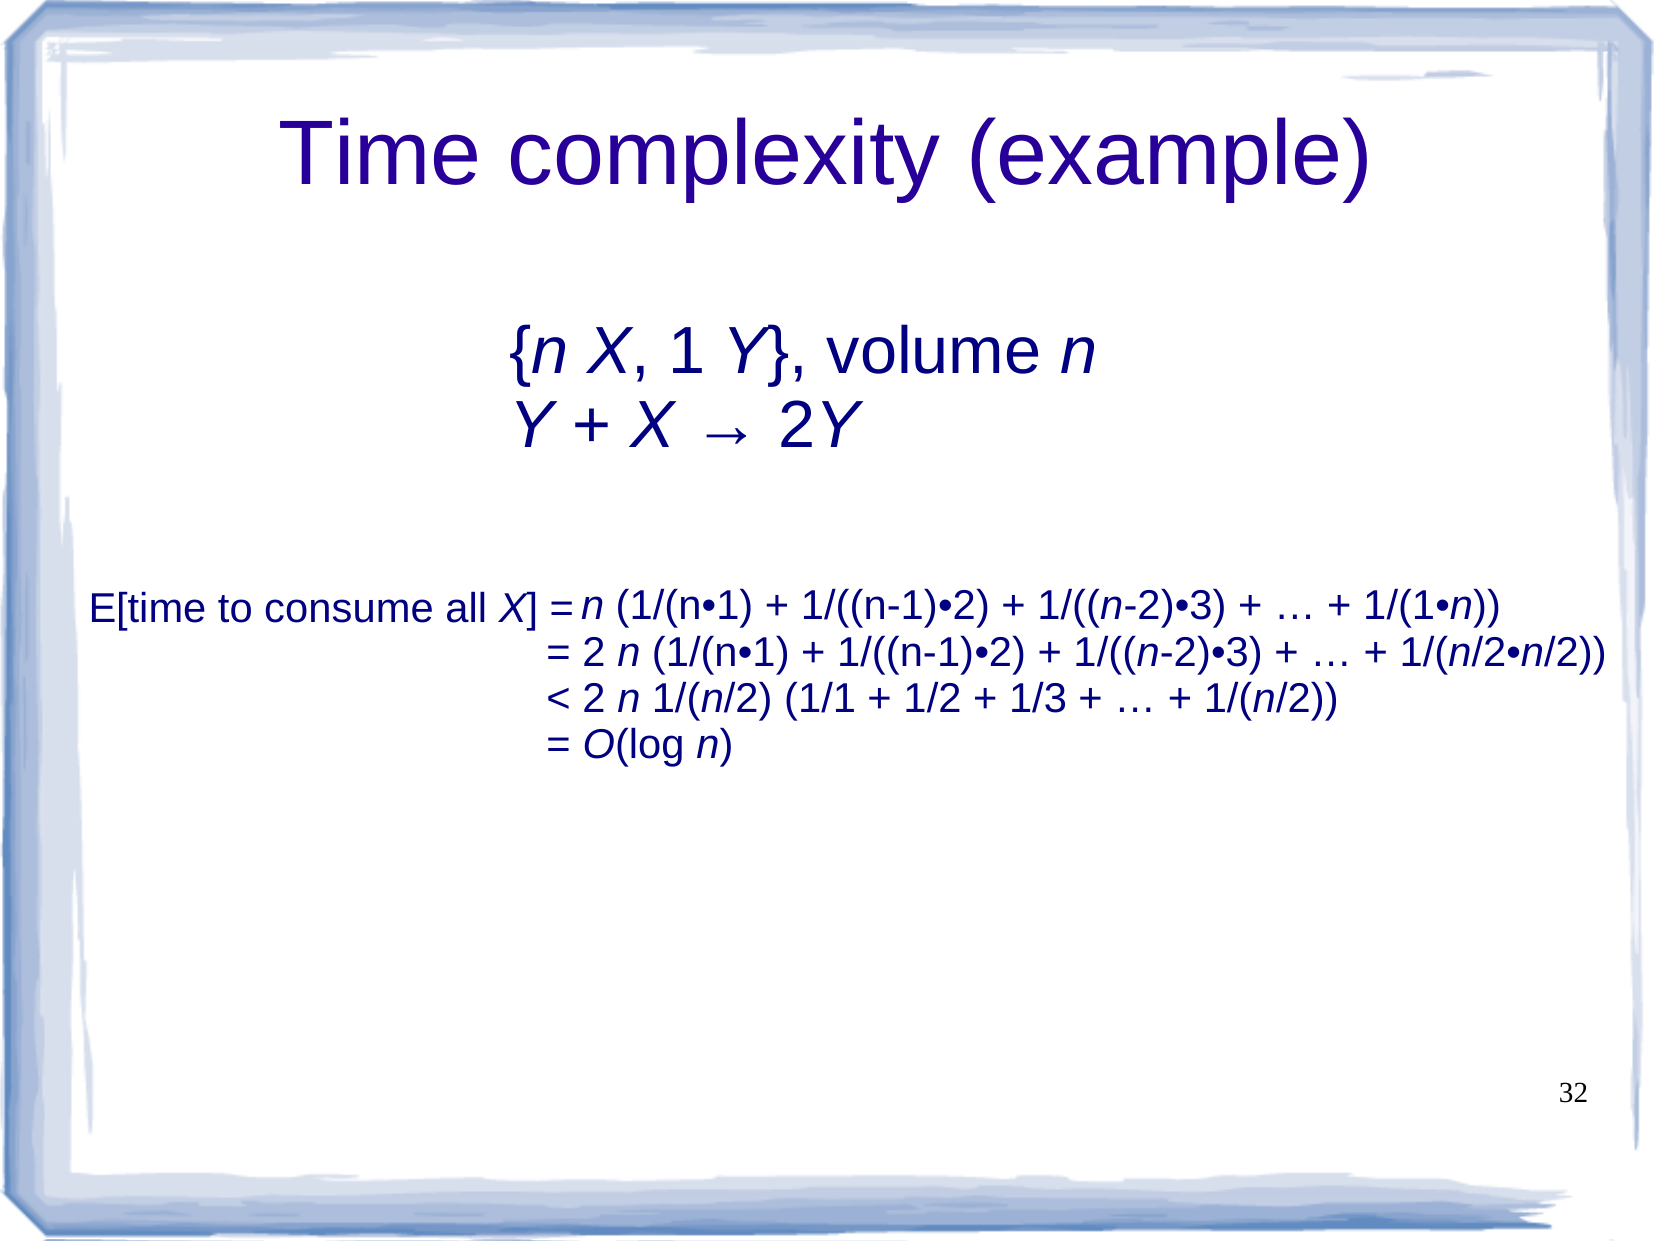

# Time complexity (example)
{n X, 1 Y}, volume n
Y + X → 2Y
 n (1/(n•1) + 1/((n-1)•2) + 1/((n-2)•3) + … + 1/(1•n))
= 2 n (1/(n•1) + 1/((n-1)•2) + 1/((n-2)•3) + … + 1/(n/2•n/2))
< 2 n 1/(n/2) (1/1 + 1/2 + 1/3 + … + 1/(n/2))
= O(log n)
E[time to consume all X] =
32